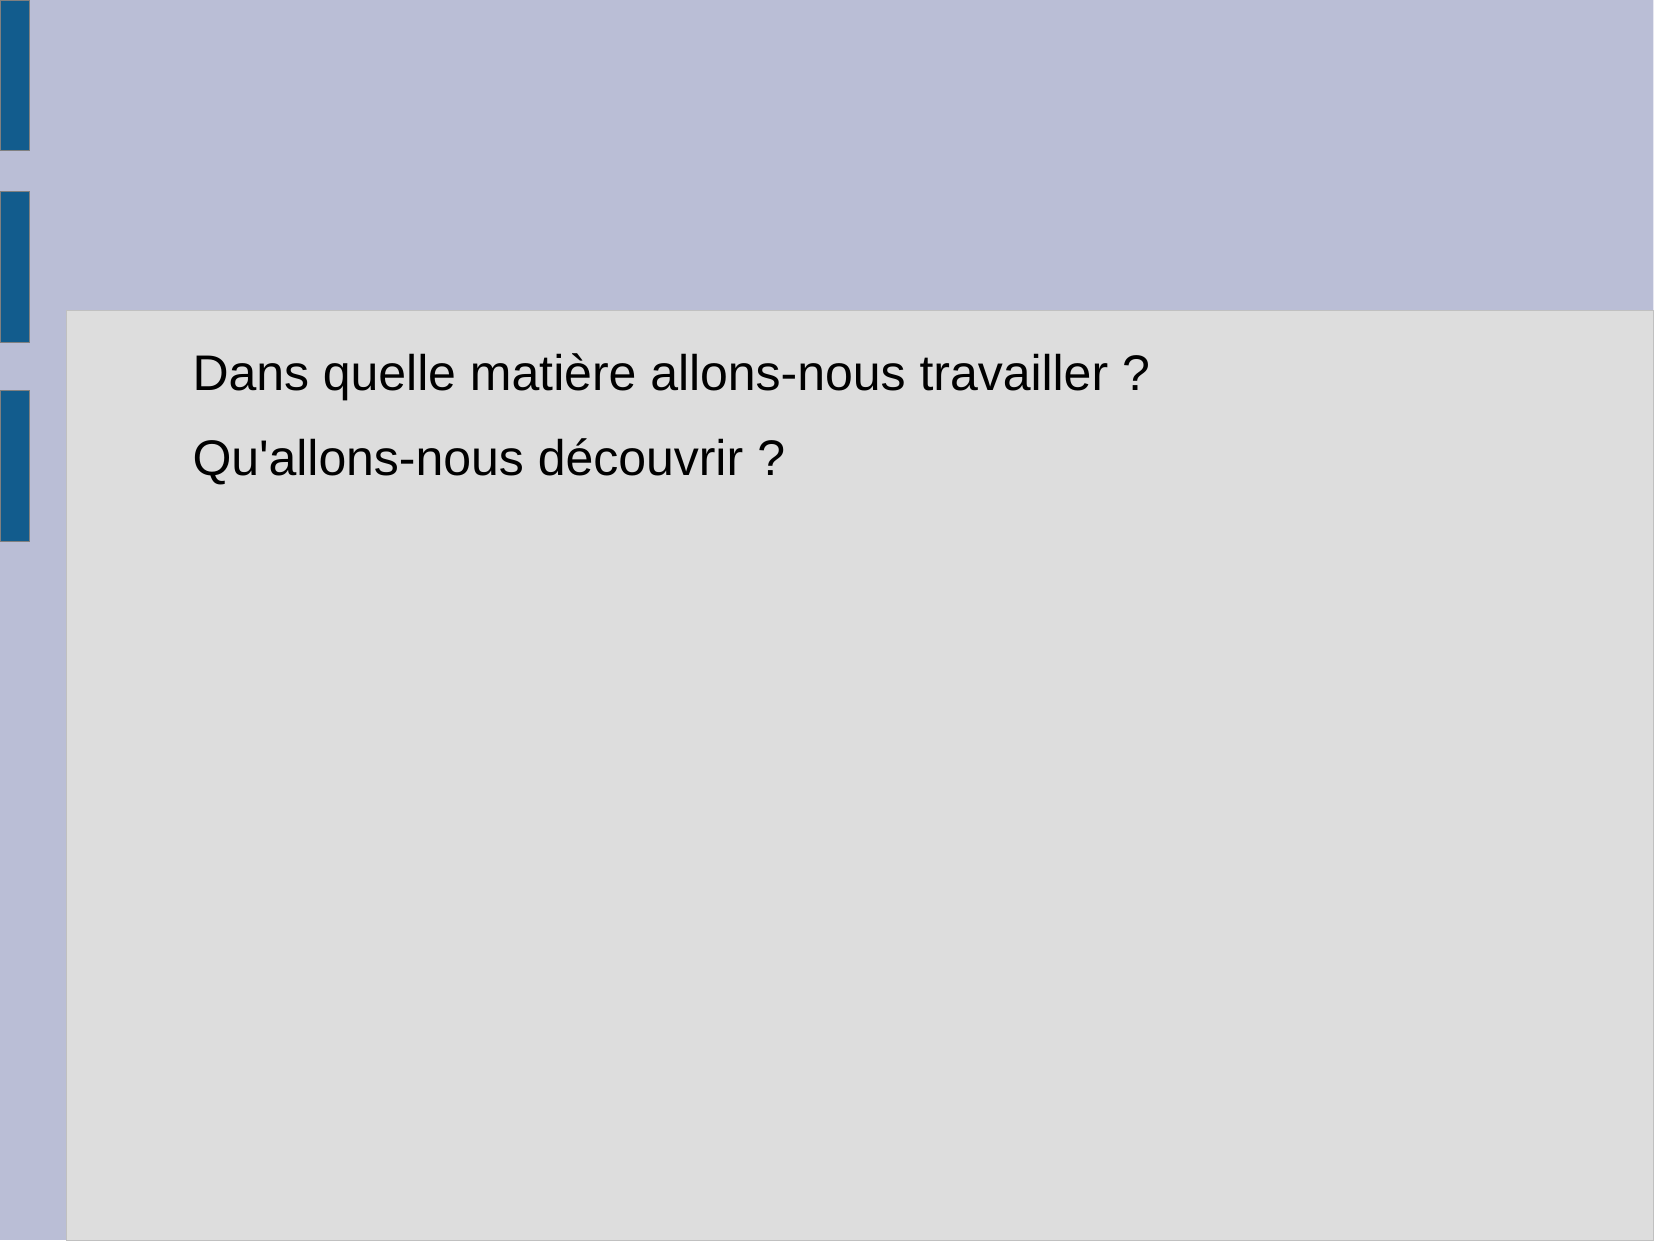

# Dans quelle matière allons-nous travailler ?
Qu'allons-nous découvrir ?